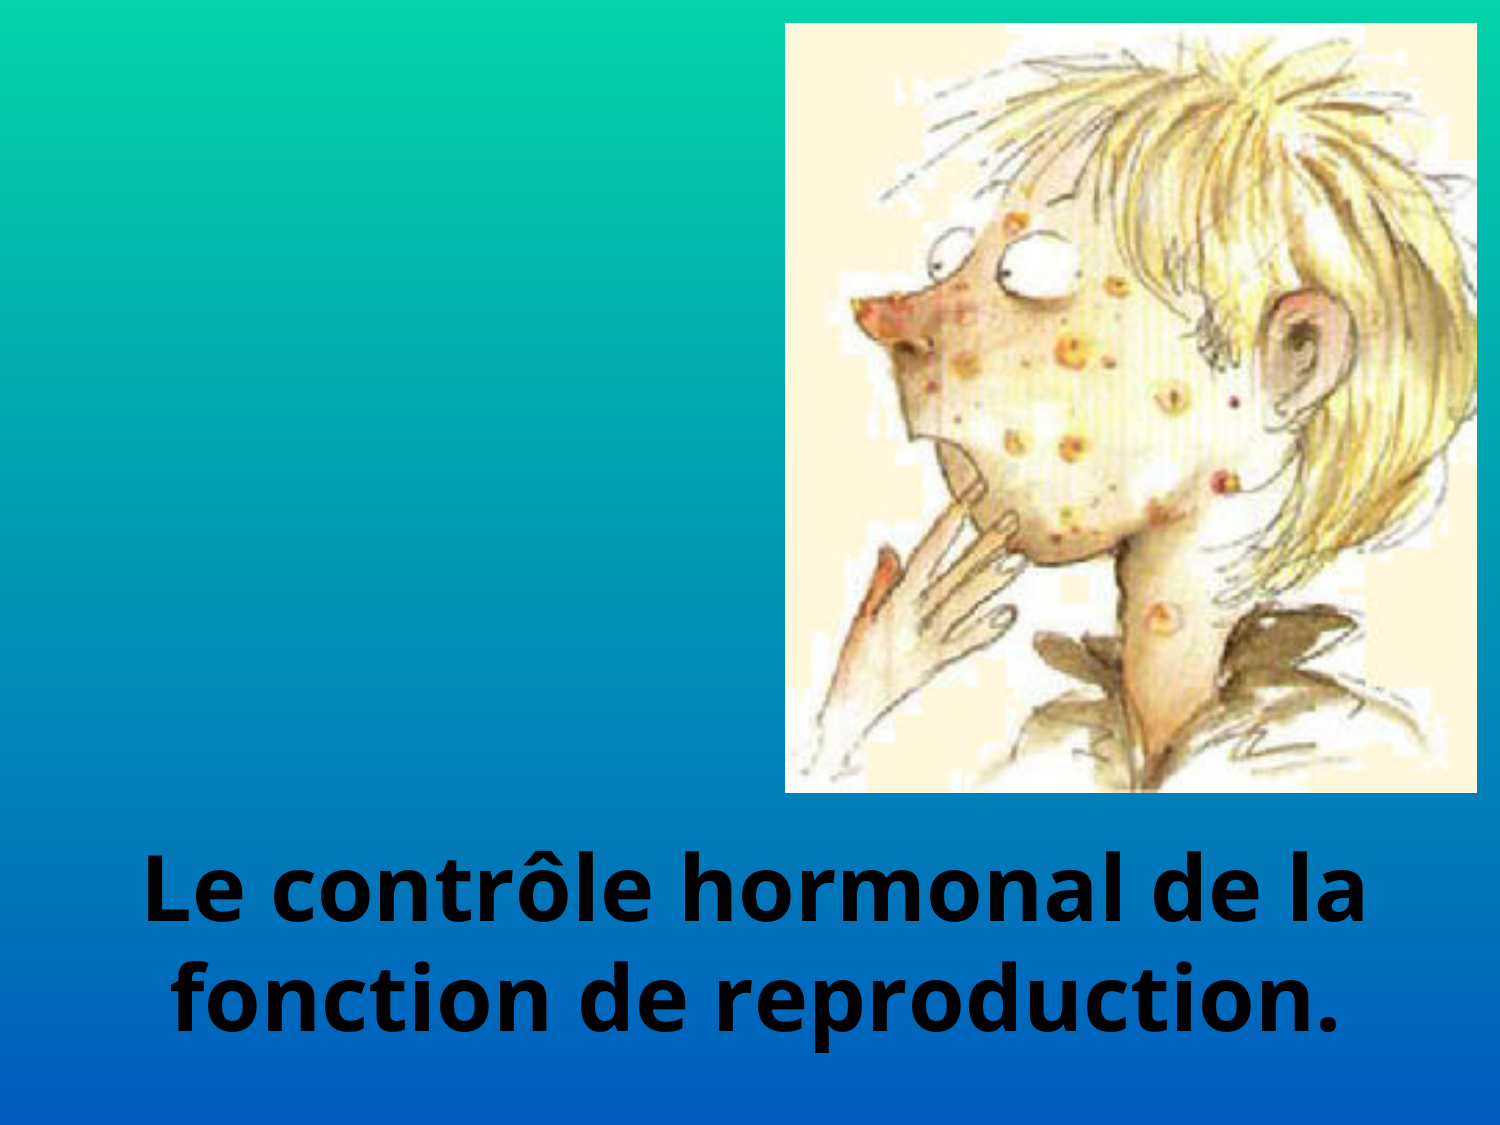

# Le contrôle hormonal de la fonction de reproduction.